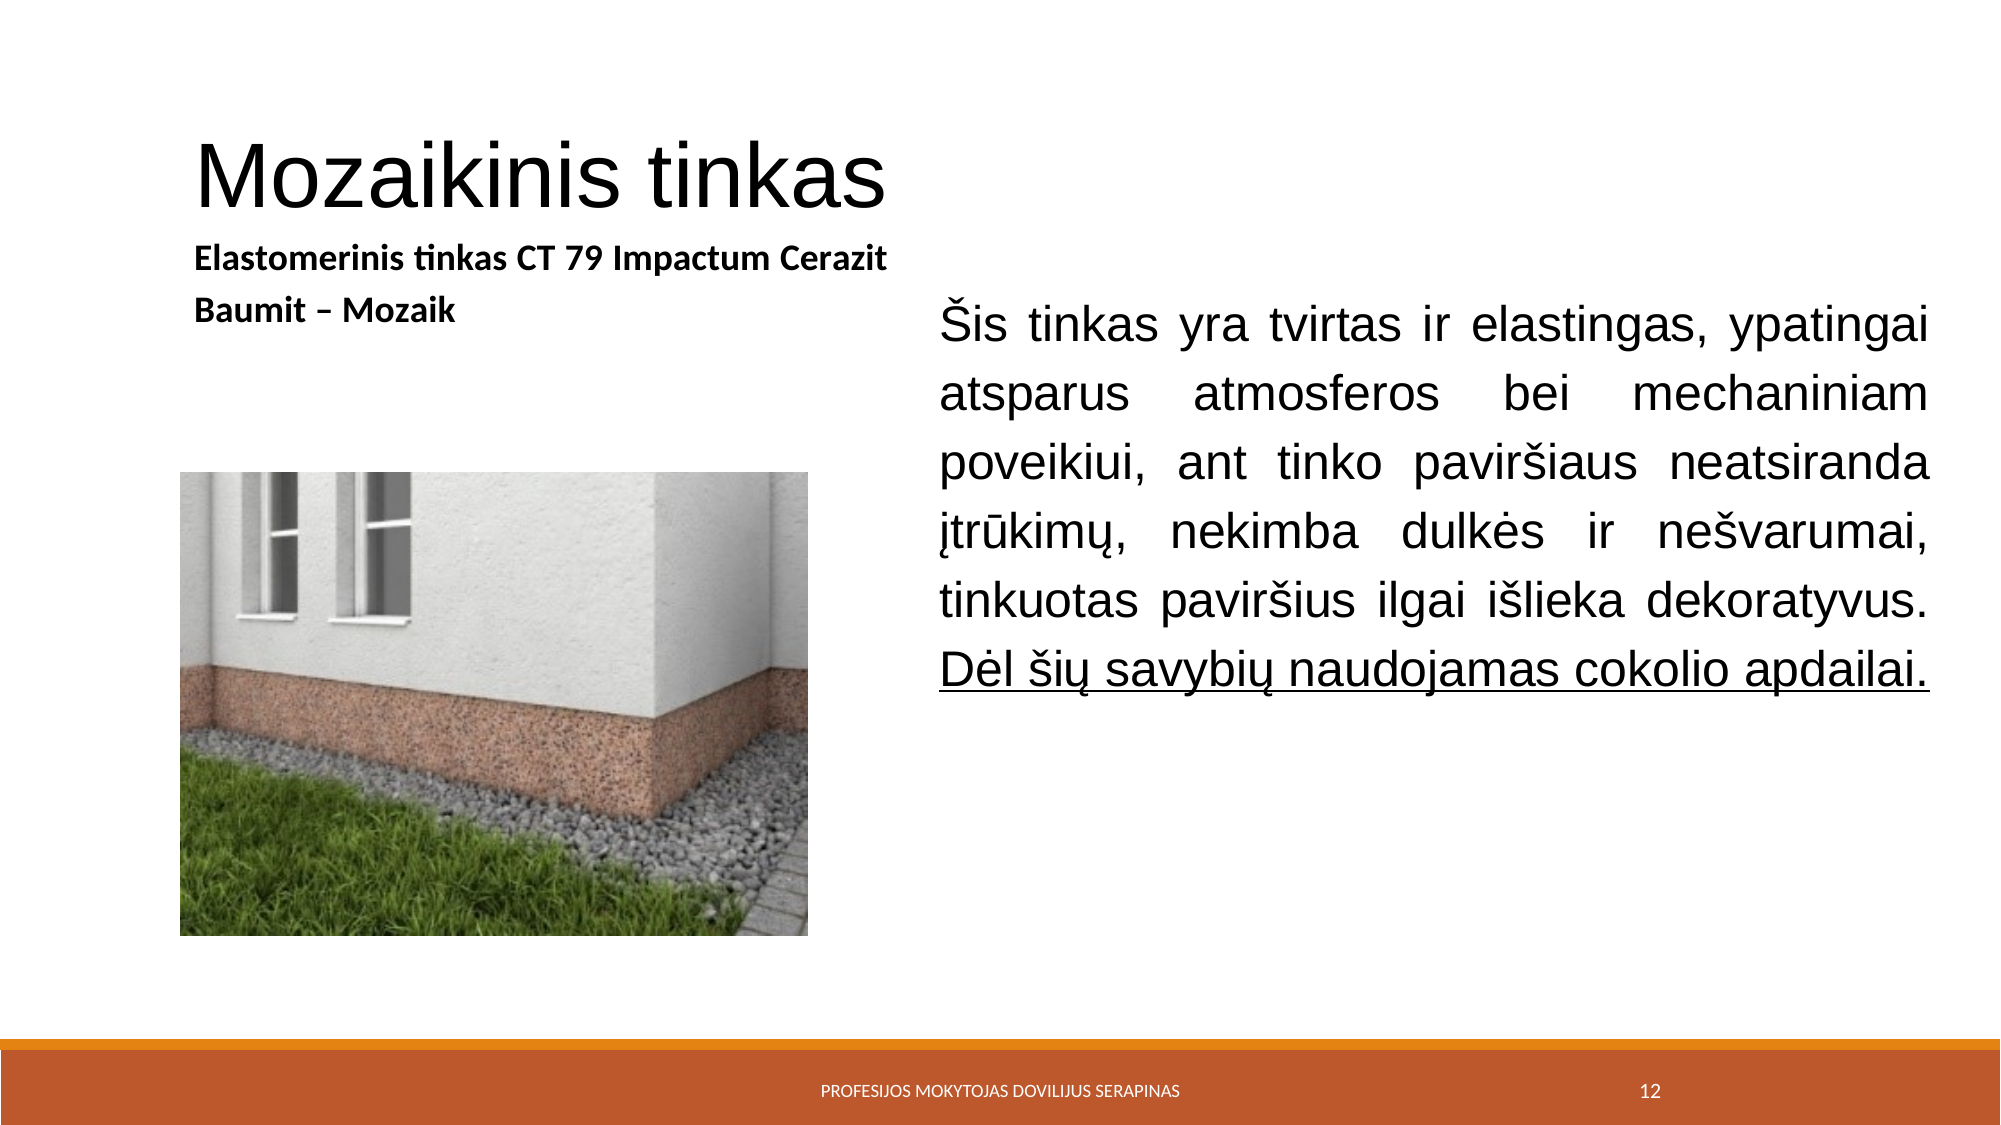

Mozaikinis tinkas
Elastomerinis tinkas CT 79 Impactum Cerazit
Baumit – Mozaik
Šis tinkas yra tvirtas ir elastingas, ypatingai atsparus atmosferos bei mechaniniam poveikiui, ant tinko paviršiaus neatsiranda įtrūkimų, nekimba dulkės ir nešvarumai, tinkuotas paviršius ilgai išlieka dekoratyvus. Dėl šių savybių naudojamas cokolio apdailai.
Profesijos Mokytojas Dovilijus Serapinas